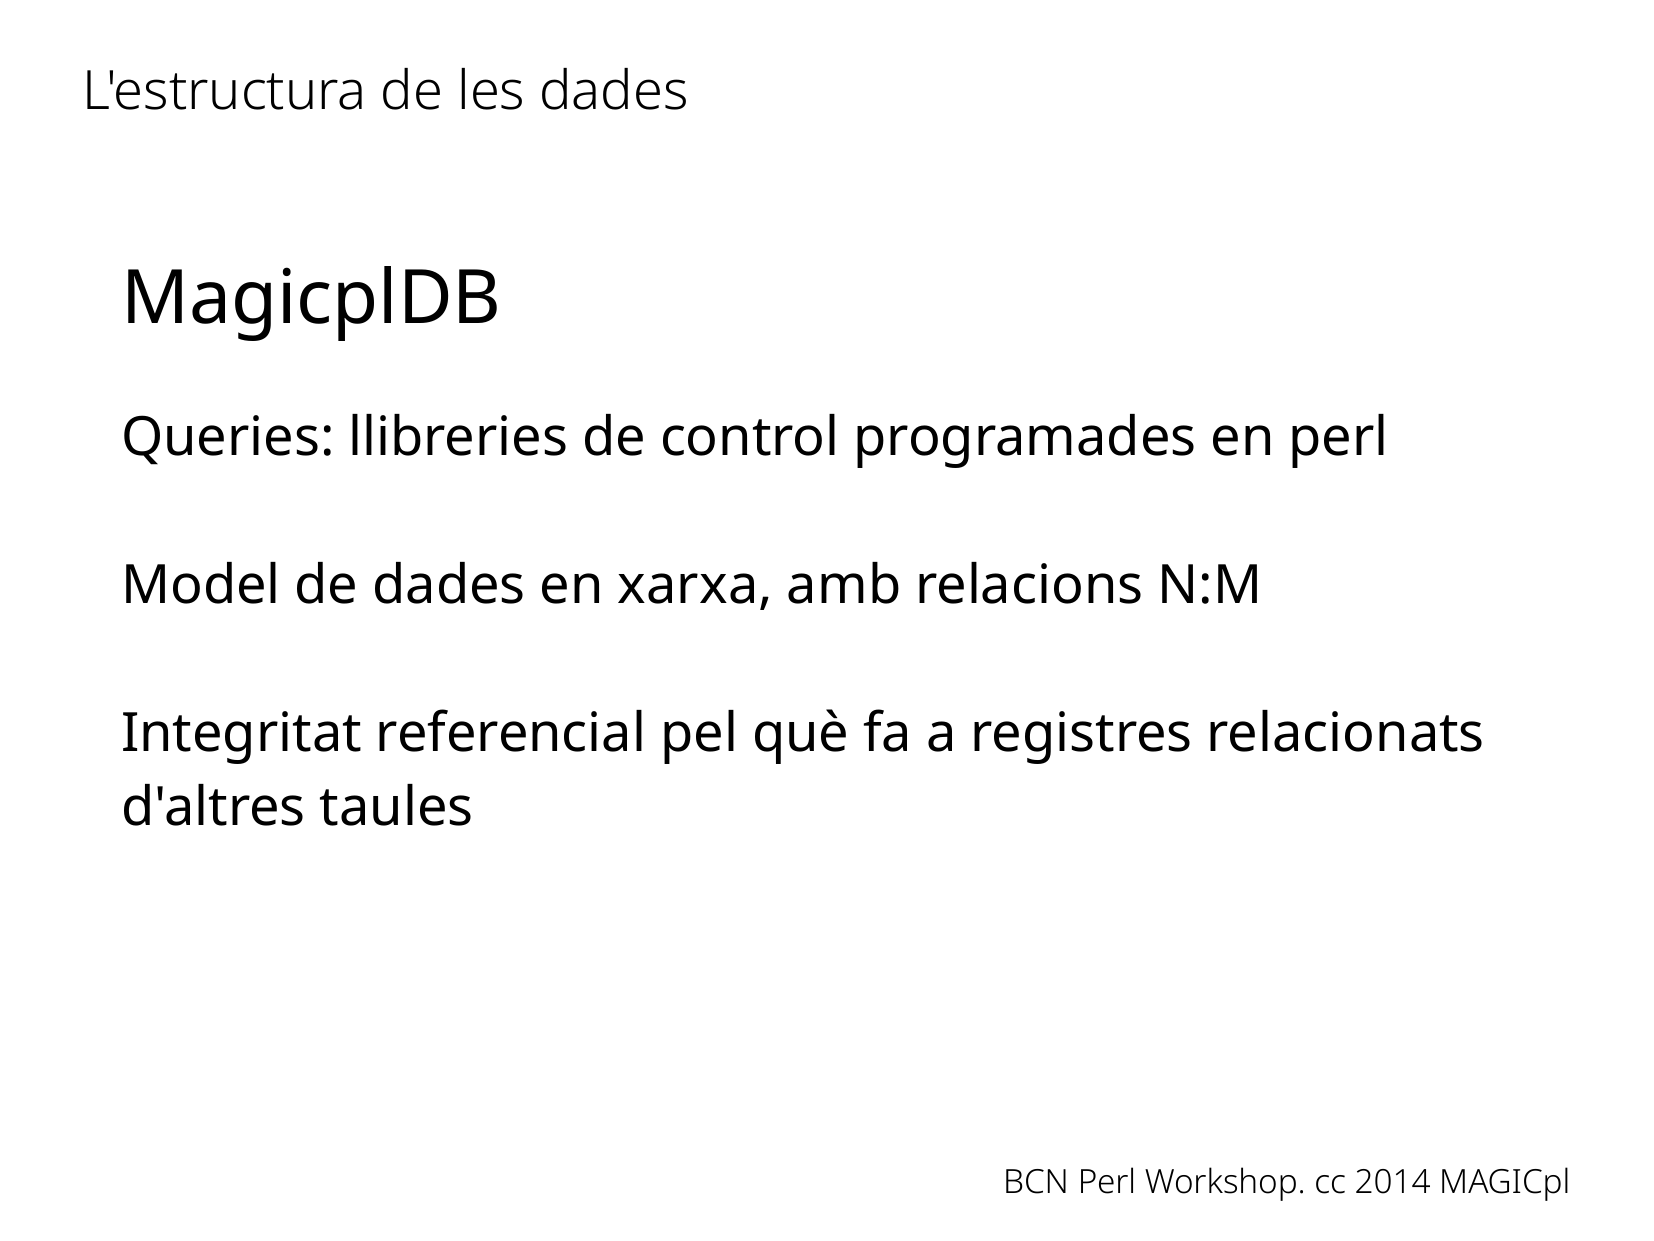

L'estructura de les dades
MagicplDB
Queries: llibreries de control programades en perl
Model de dades en xarxa, amb relacions N:M
Integritat referencial pel què fa a registres relacionats d'altres taules
# BCN Perl Workshop. cc 2014 MAGICpl